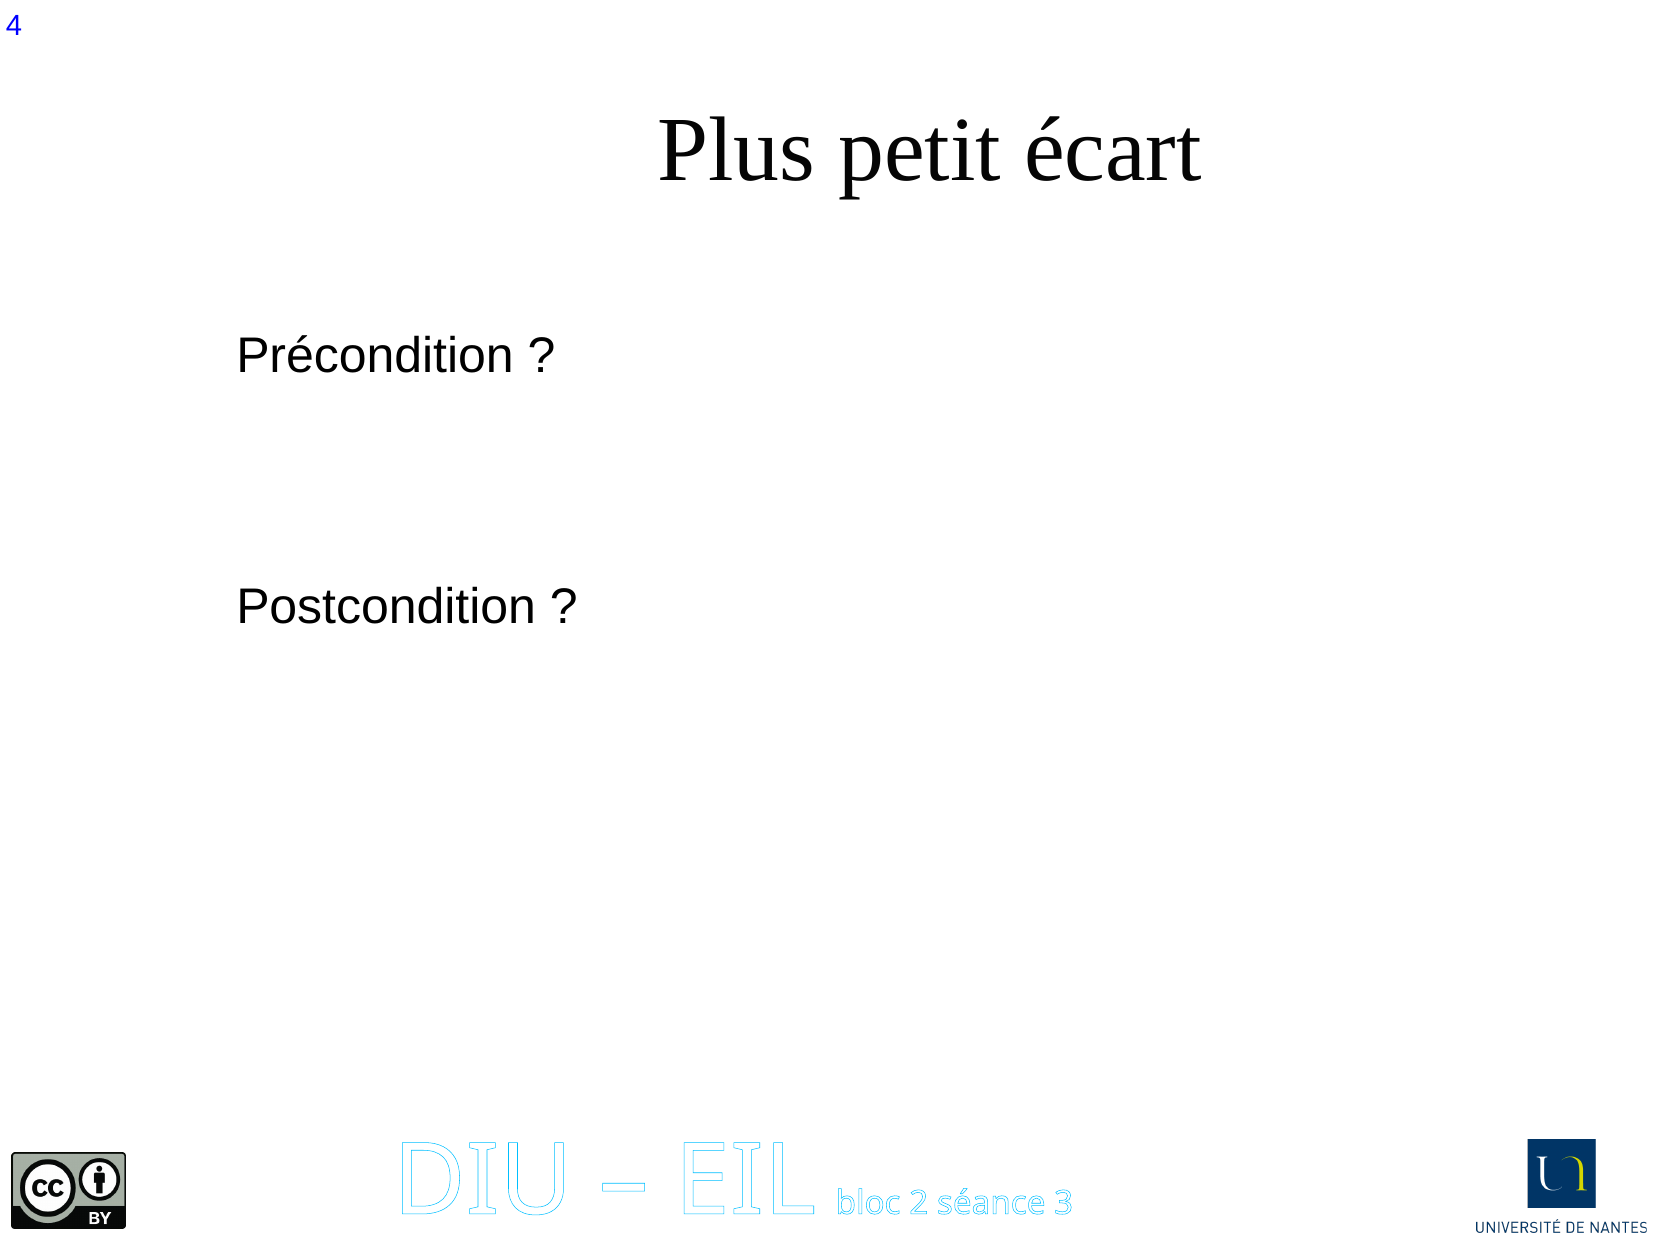

4
# Plus petit écart
Précondition ?
Postcondition ?